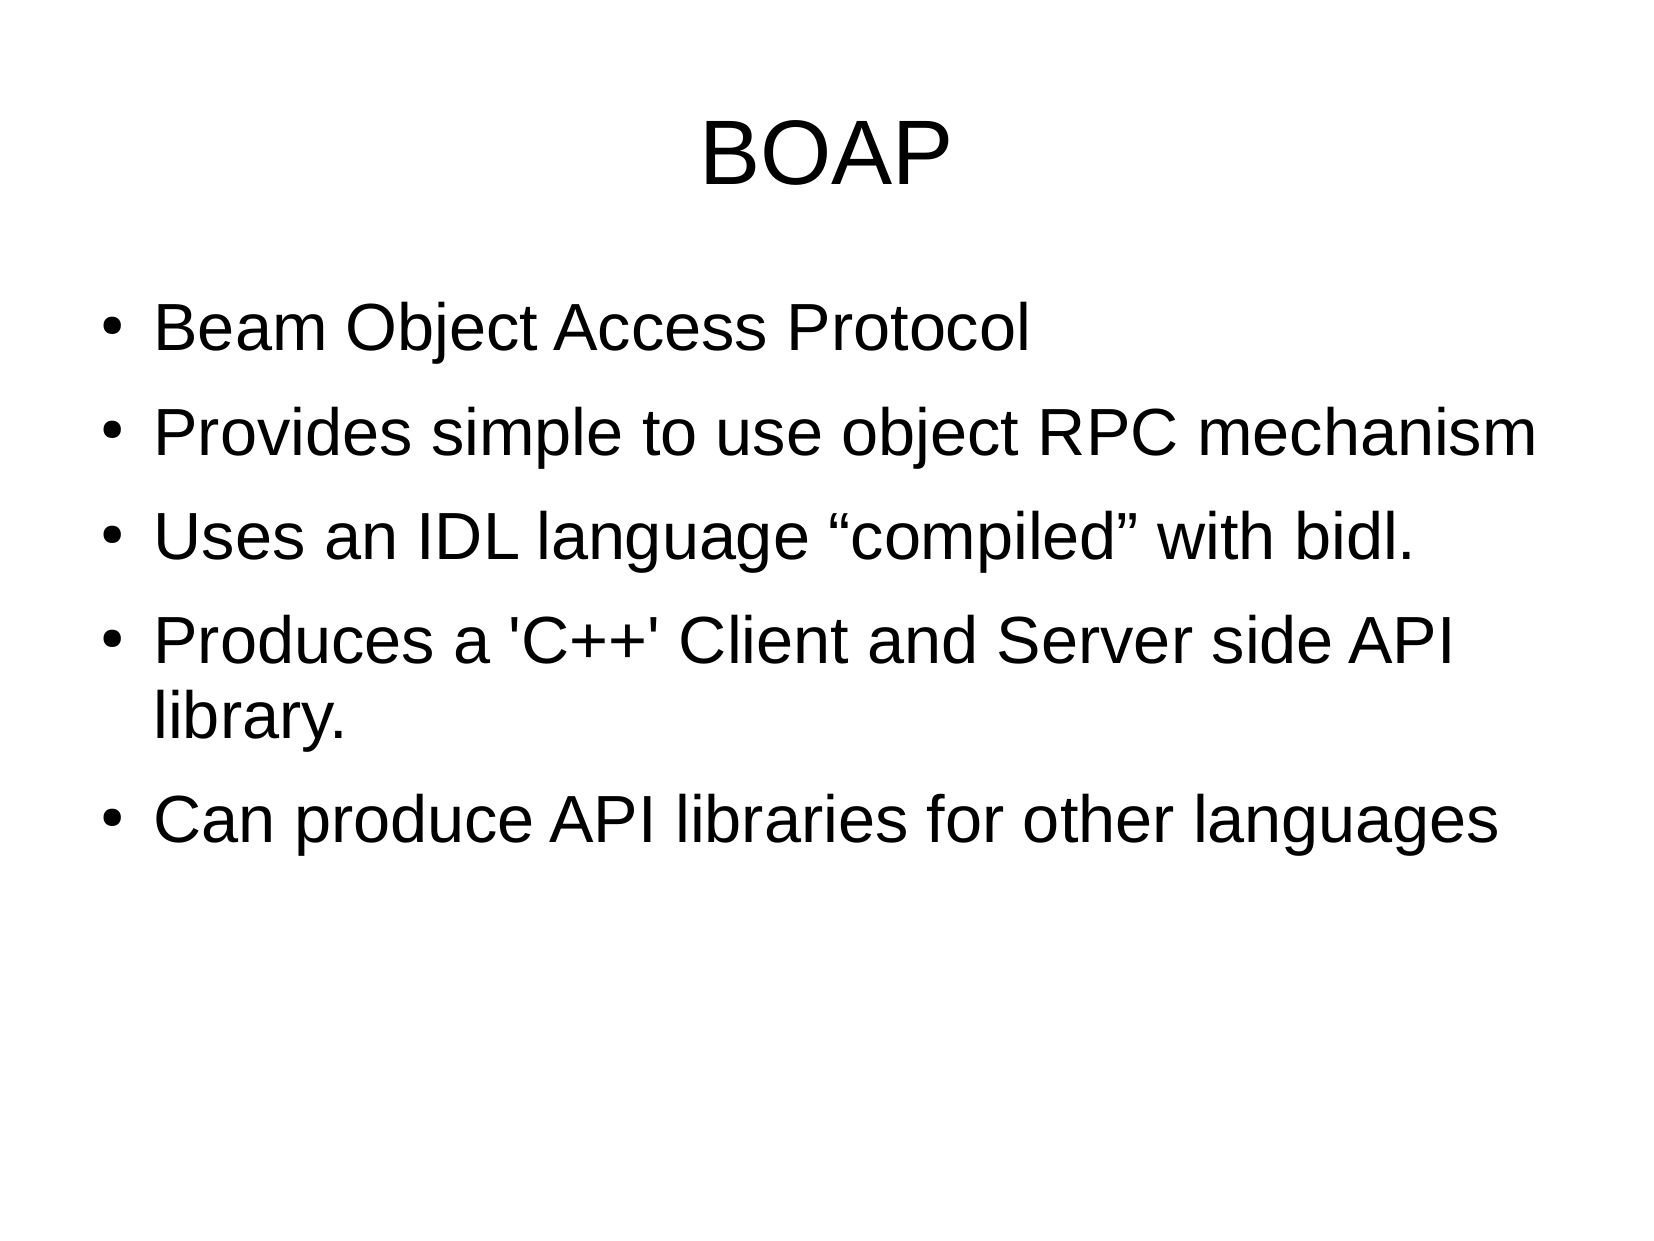

# BOAP
Beam Object Access Protocol
Provides simple to use object RPC mechanism
Uses an IDL language “compiled” with bidl.
Produces a 'C++' Client and Server side API library.
Can produce API libraries for other languages